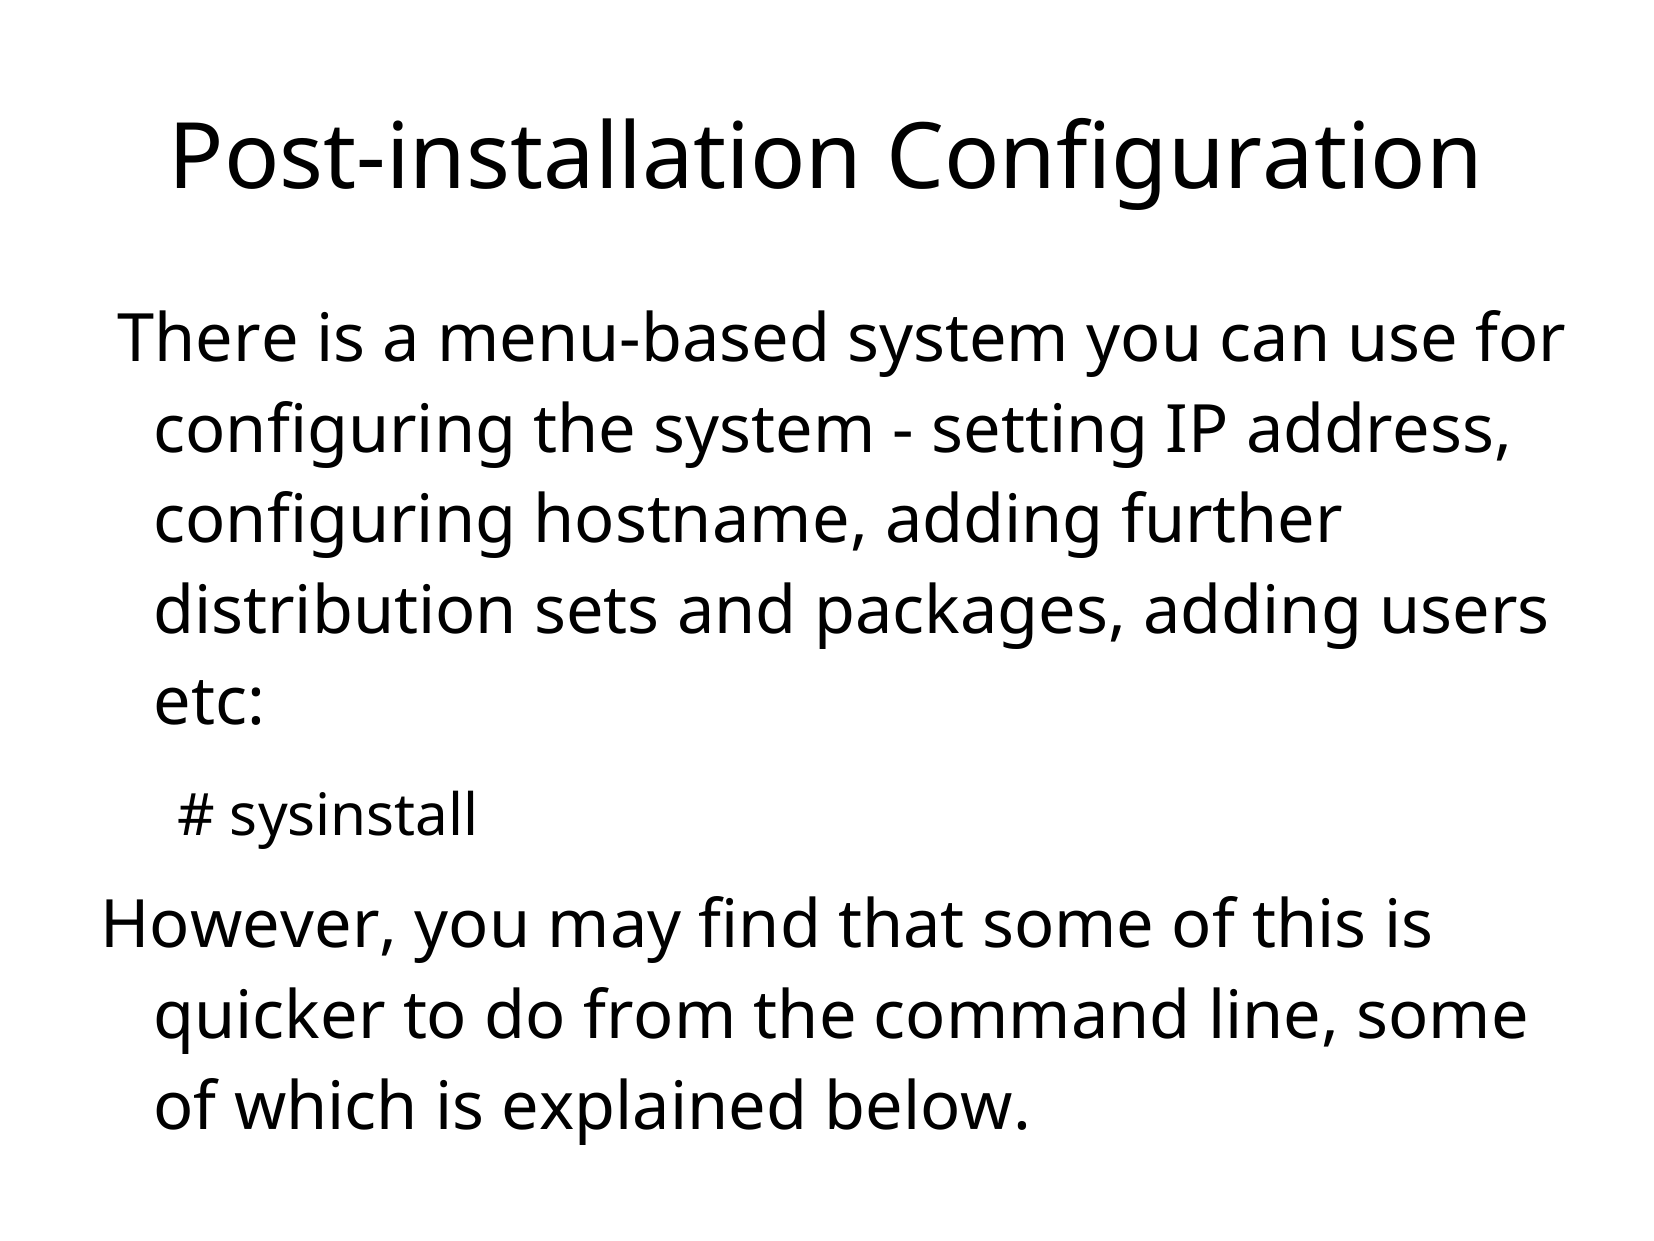

# Post-installation Configuration
 There is a menu-based system you can use for configuring the system - setting IP address, configuring hostname, adding further distribution sets and packages, adding users etc:
# sysinstall
However, you may find that some of this is quicker to do from the command line, some of which is explained below.